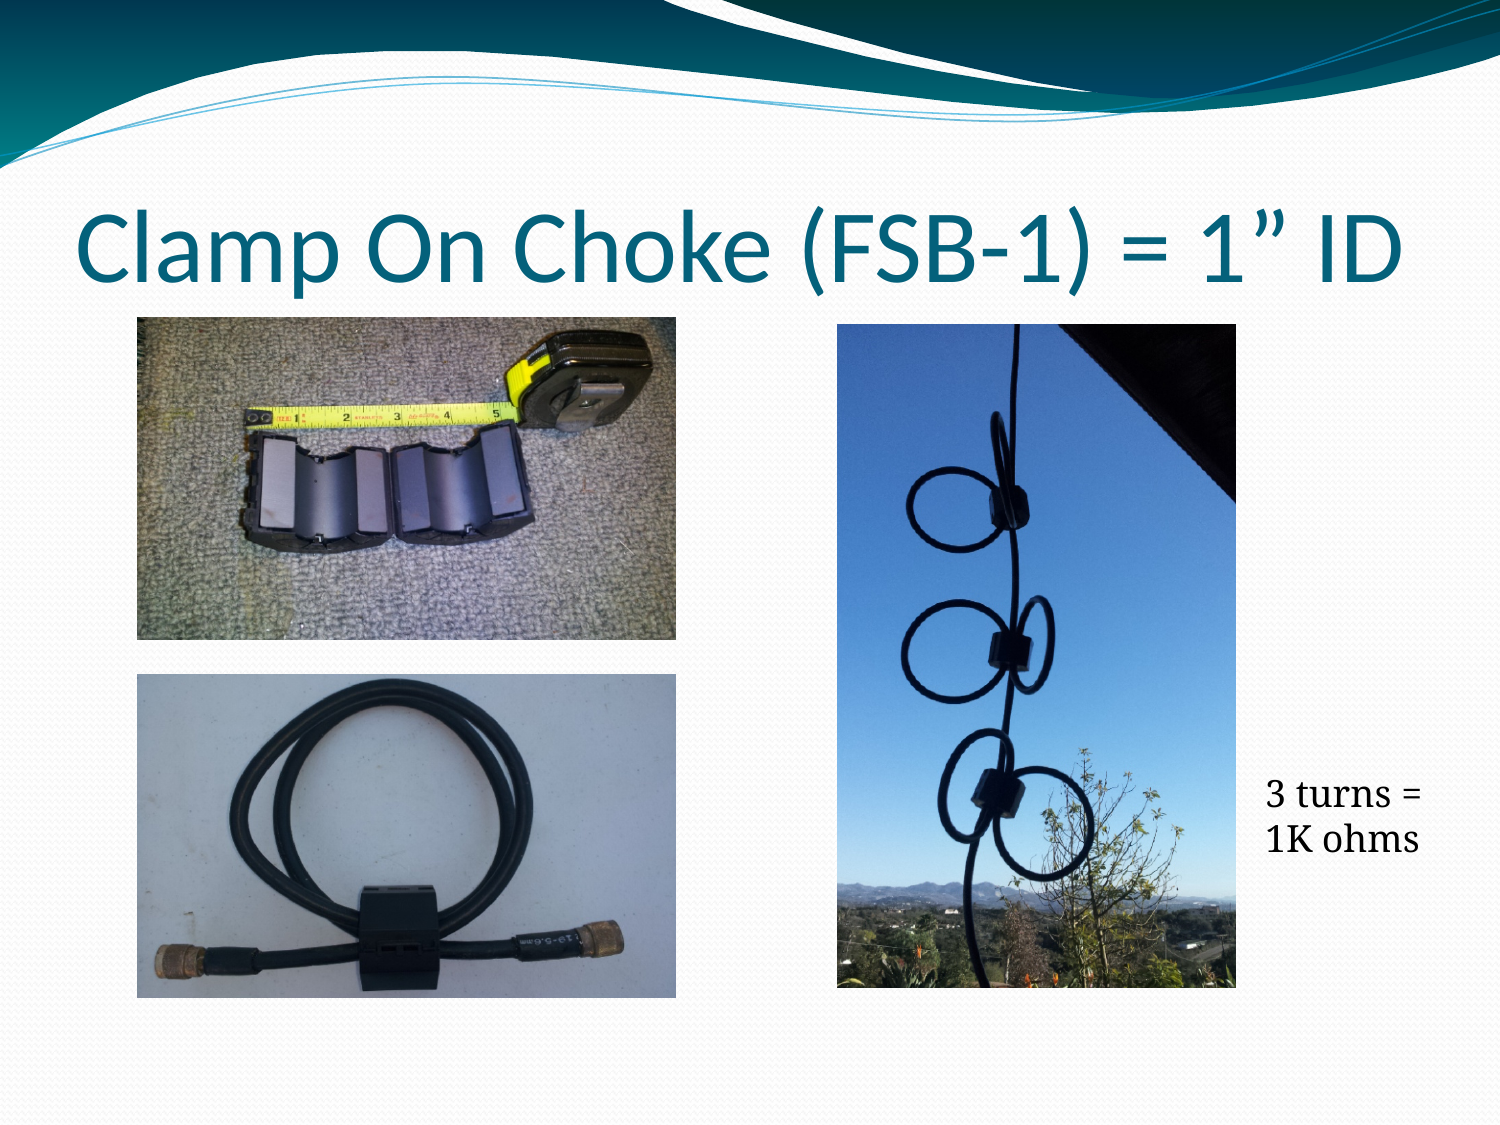

# Clamp On Choke (FSB-1) = 1” ID
3 turns = 1K ohms